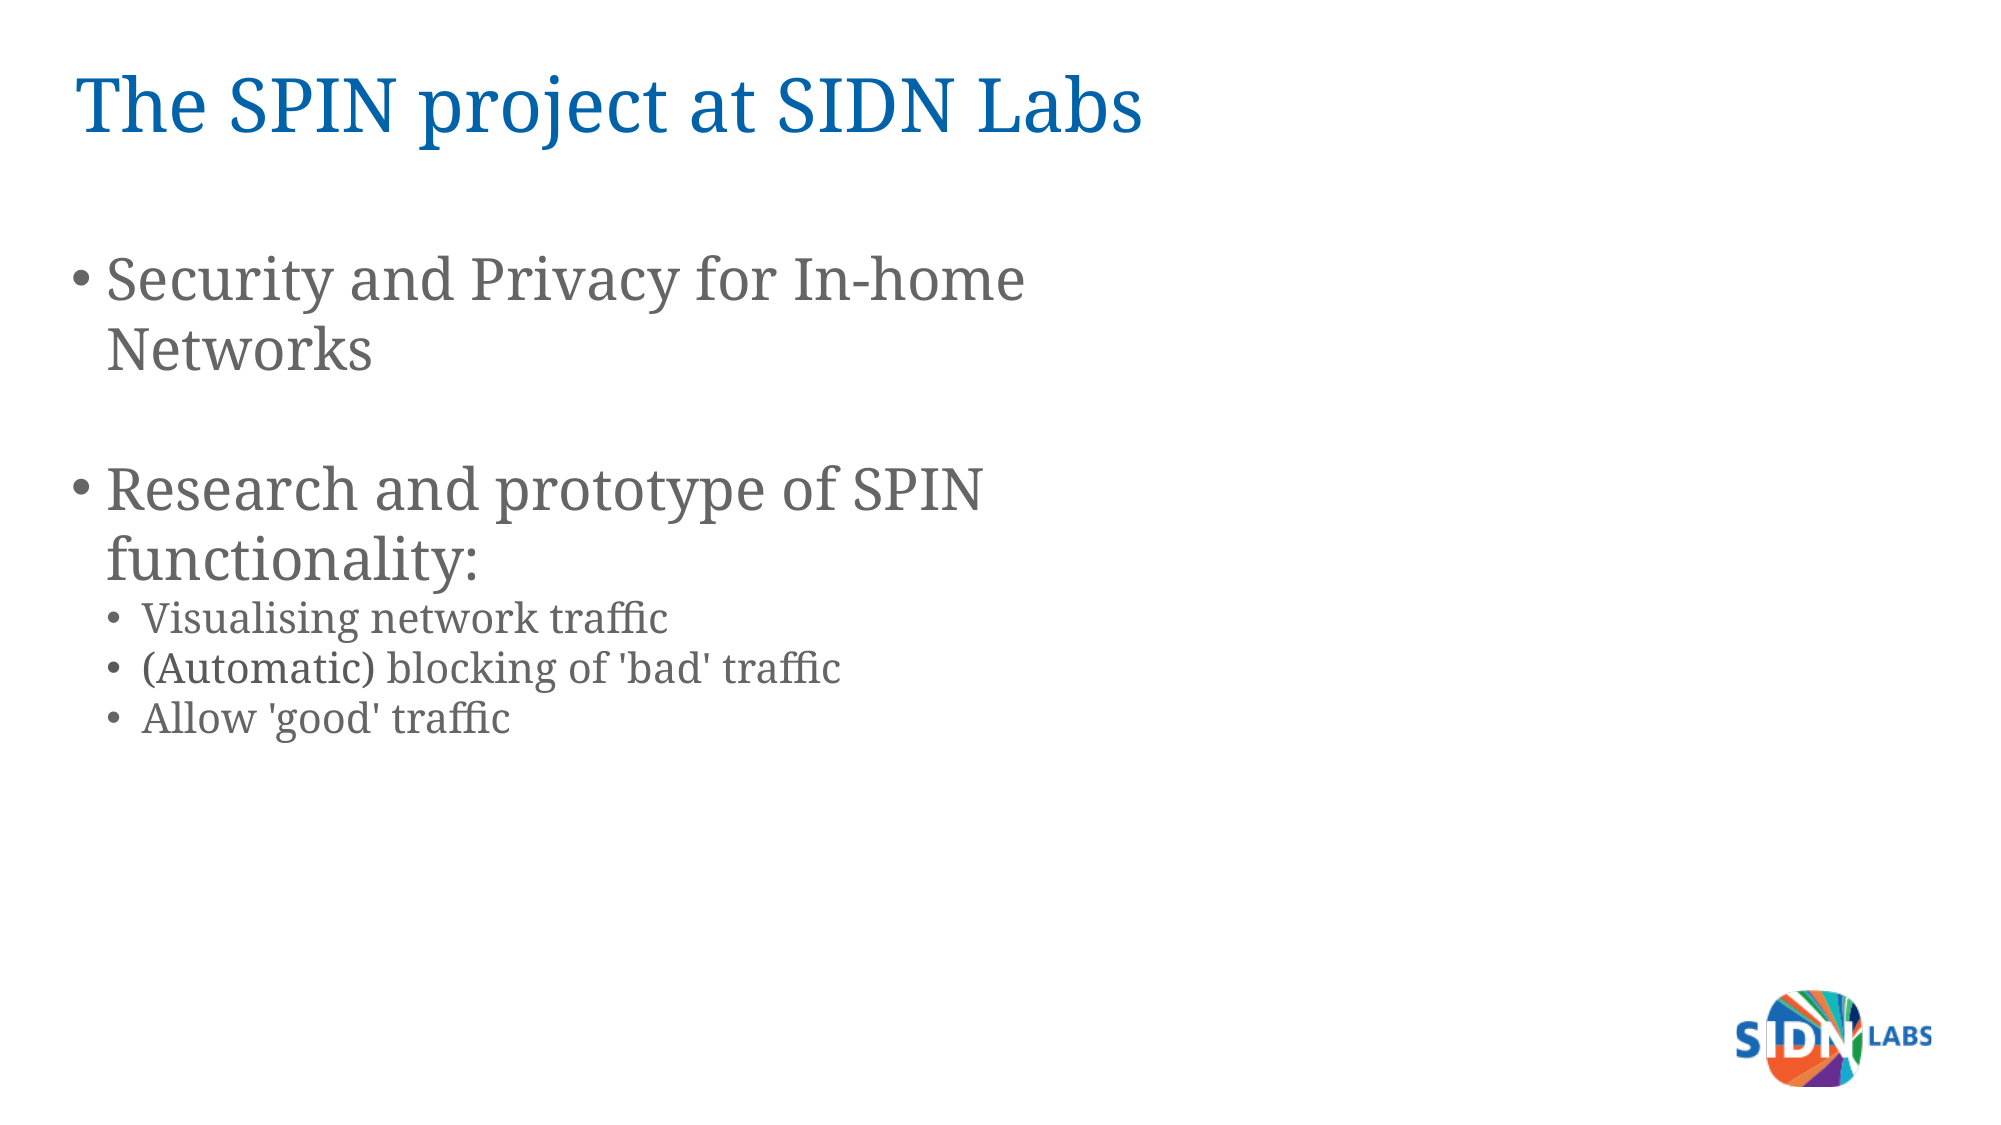

The SPIN project at SIDN Labs
Security and Privacy for In-home Networks
Research and prototype of SPIN functionality:
Visualising network traffic
(Automatic) blocking of 'bad' traffic
Allow 'good' traffic